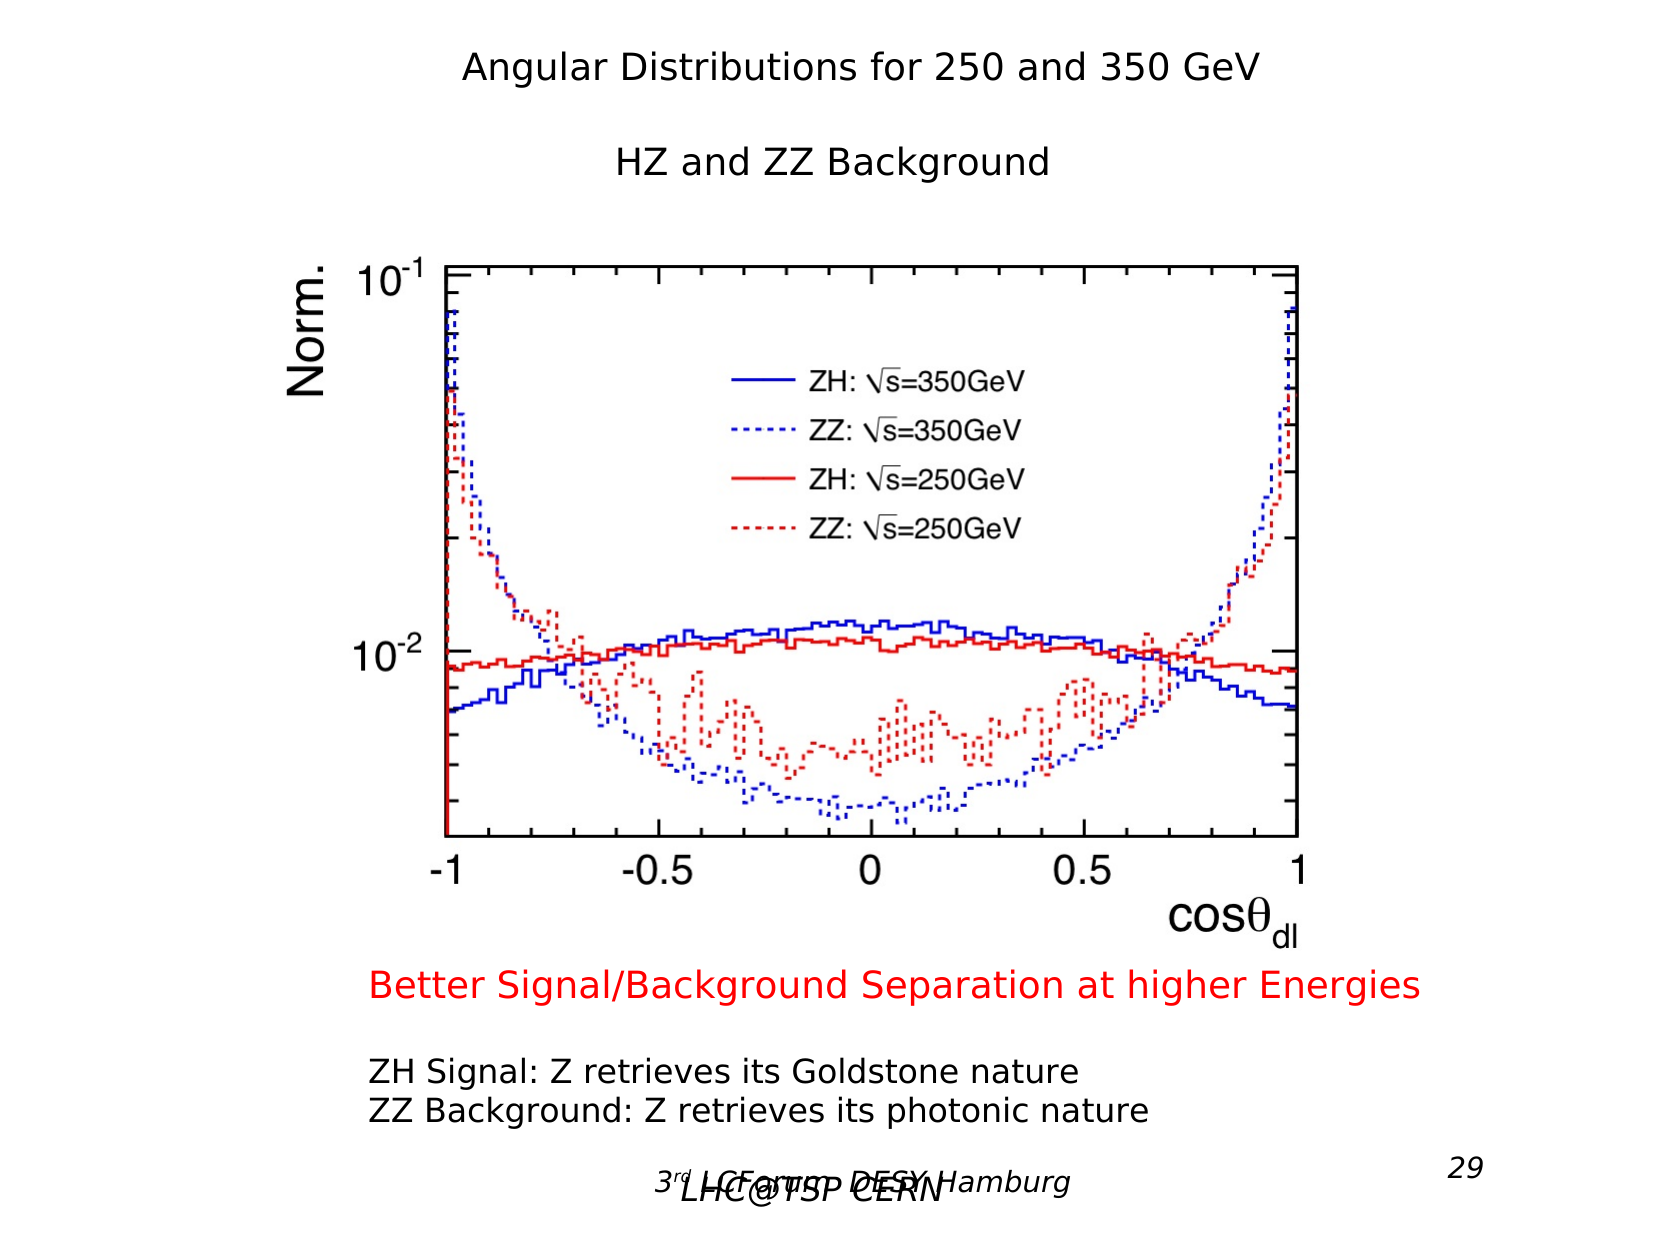

Angular Distributions for 250 and 350 GeV
HZ and ZZ Background
Better Signal/Background Separation at higher Energies
ZH Signal: Z retrieves its Goldstone nature
ZZ Background: Z retrieves its photonic nature
LHC@TSP CERN
3rd LCForum DESY Hamburg